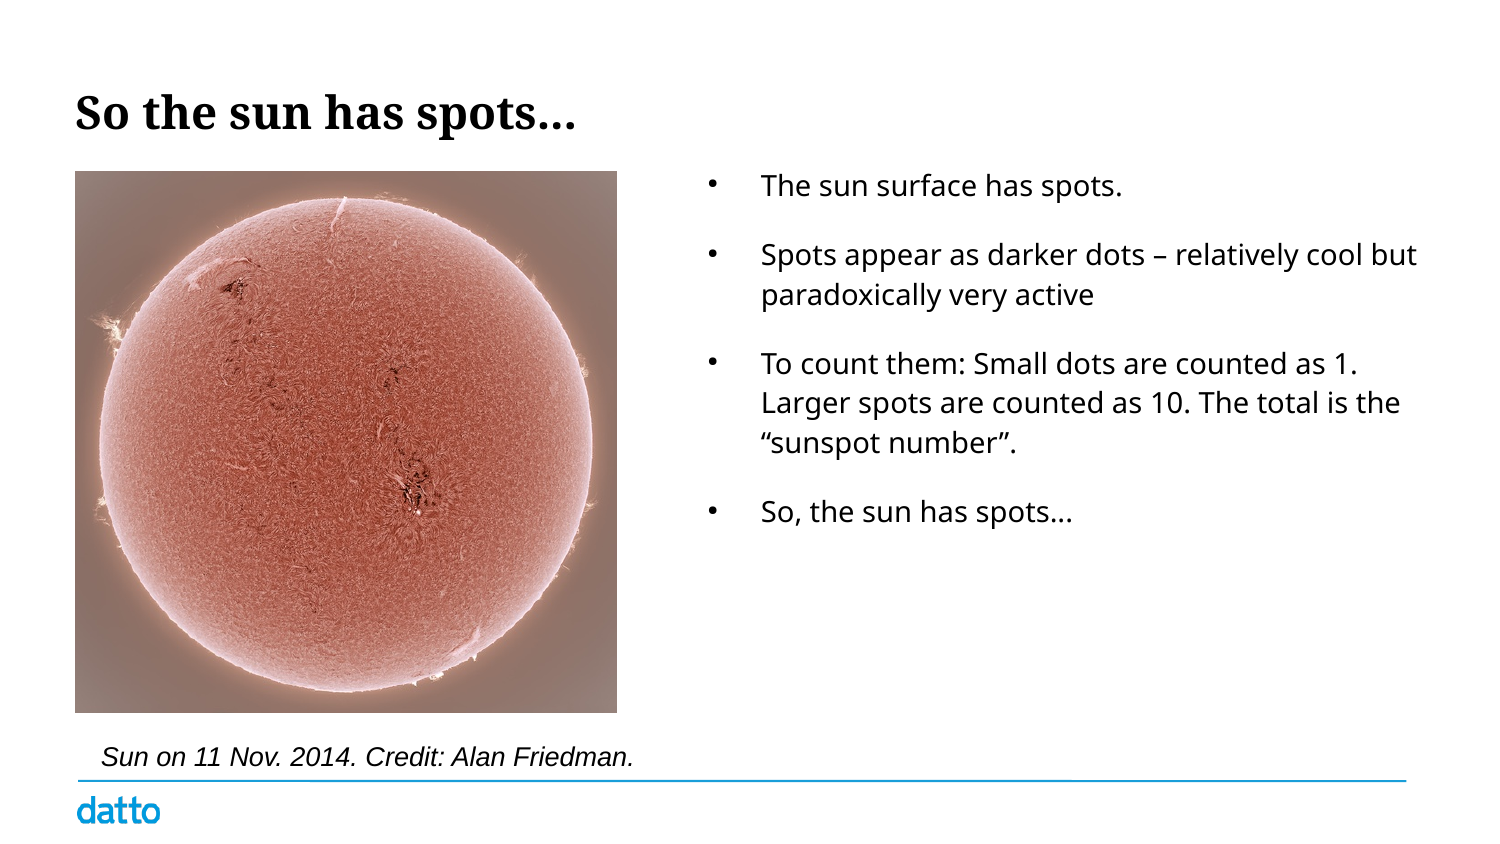

# So the sun has spots...
The sun surface has spots.
Spots appear as darker dots – relatively cool but paradoxically very active
To count them: Small dots are counted as 1. Larger spots are counted as 10. The total is the “sunspot number”.
So, the sun has spots...
Sun on 11 Nov. 2014. Credit: Alan Friedman.